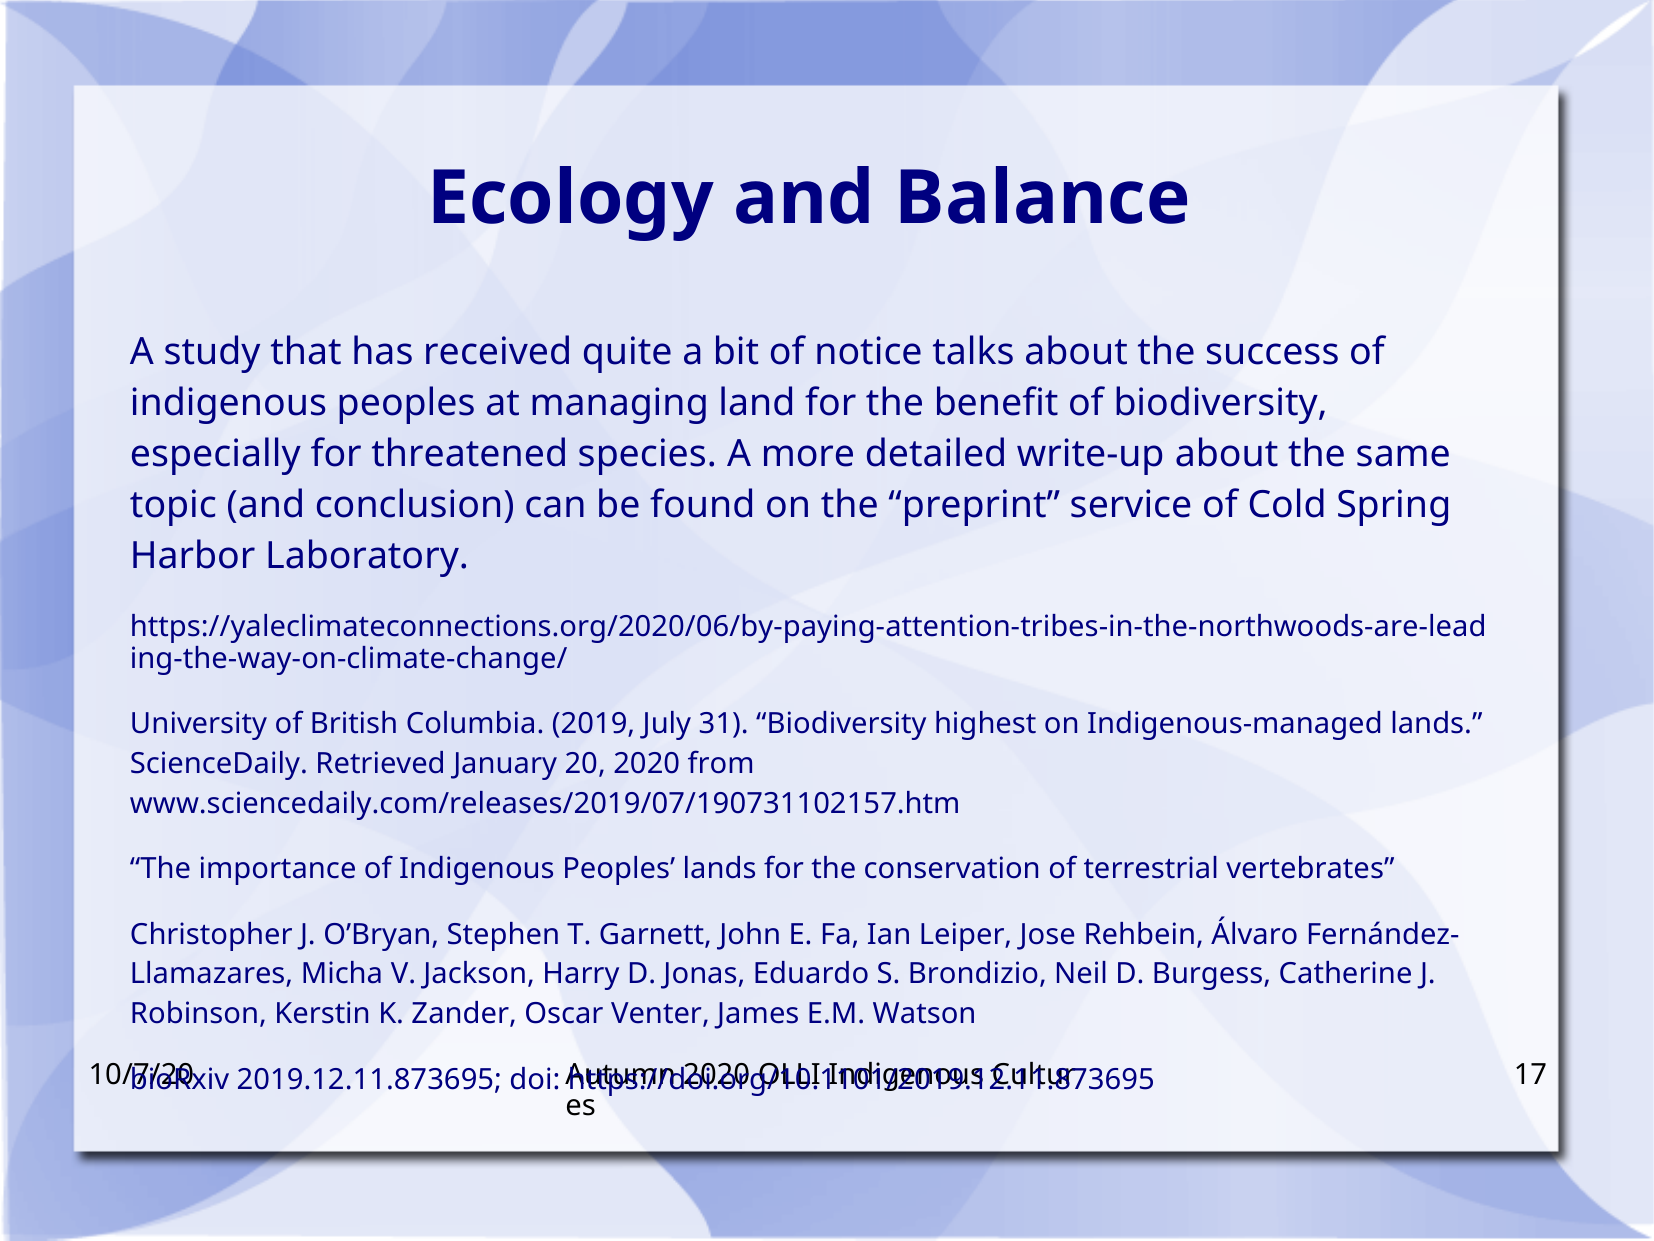

# Ecology and Balance
A study that has received quite a bit of notice talks about the success of indigenous peoples at managing land for the benefit of biodiversity, especially for threatened species. A more detailed write-up about the same topic (and conclusion) can be found on the “preprint” service of Cold Spring Harbor Laboratory.
https://yaleclimateconnections.org/2020/06/by-paying-attention-tribes-in-the-northwoods-are-leading-the-way-on-climate-change/
University of British Columbia. (2019, July 31). “Biodiversity highest on Indigenous-managed lands.” ScienceDaily. Retrieved January 20, 2020 from www.sciencedaily.com/releases/2019/07/190731102157.htm
“The importance of Indigenous Peoples’ lands for the conservation of terrestrial vertebrates”
Christopher J. O’Bryan, Stephen T. Garnett, John E. Fa, Ian Leiper, Jose Rehbein, Álvaro Fernández-Llamazares, Micha V. Jackson, Harry D. Jonas, Eduardo S. Brondizio, Neil D. Burgess, Catherine J. Robinson, Kerstin K. Zander, Oscar Venter, James E.M. Watson
bioRxiv 2019.12.11.873695; doi: https://doi.org/10.1101/2019.12.11.873695
10/7/20
Autumn 2020 OLLI Indigenous Cultures
17